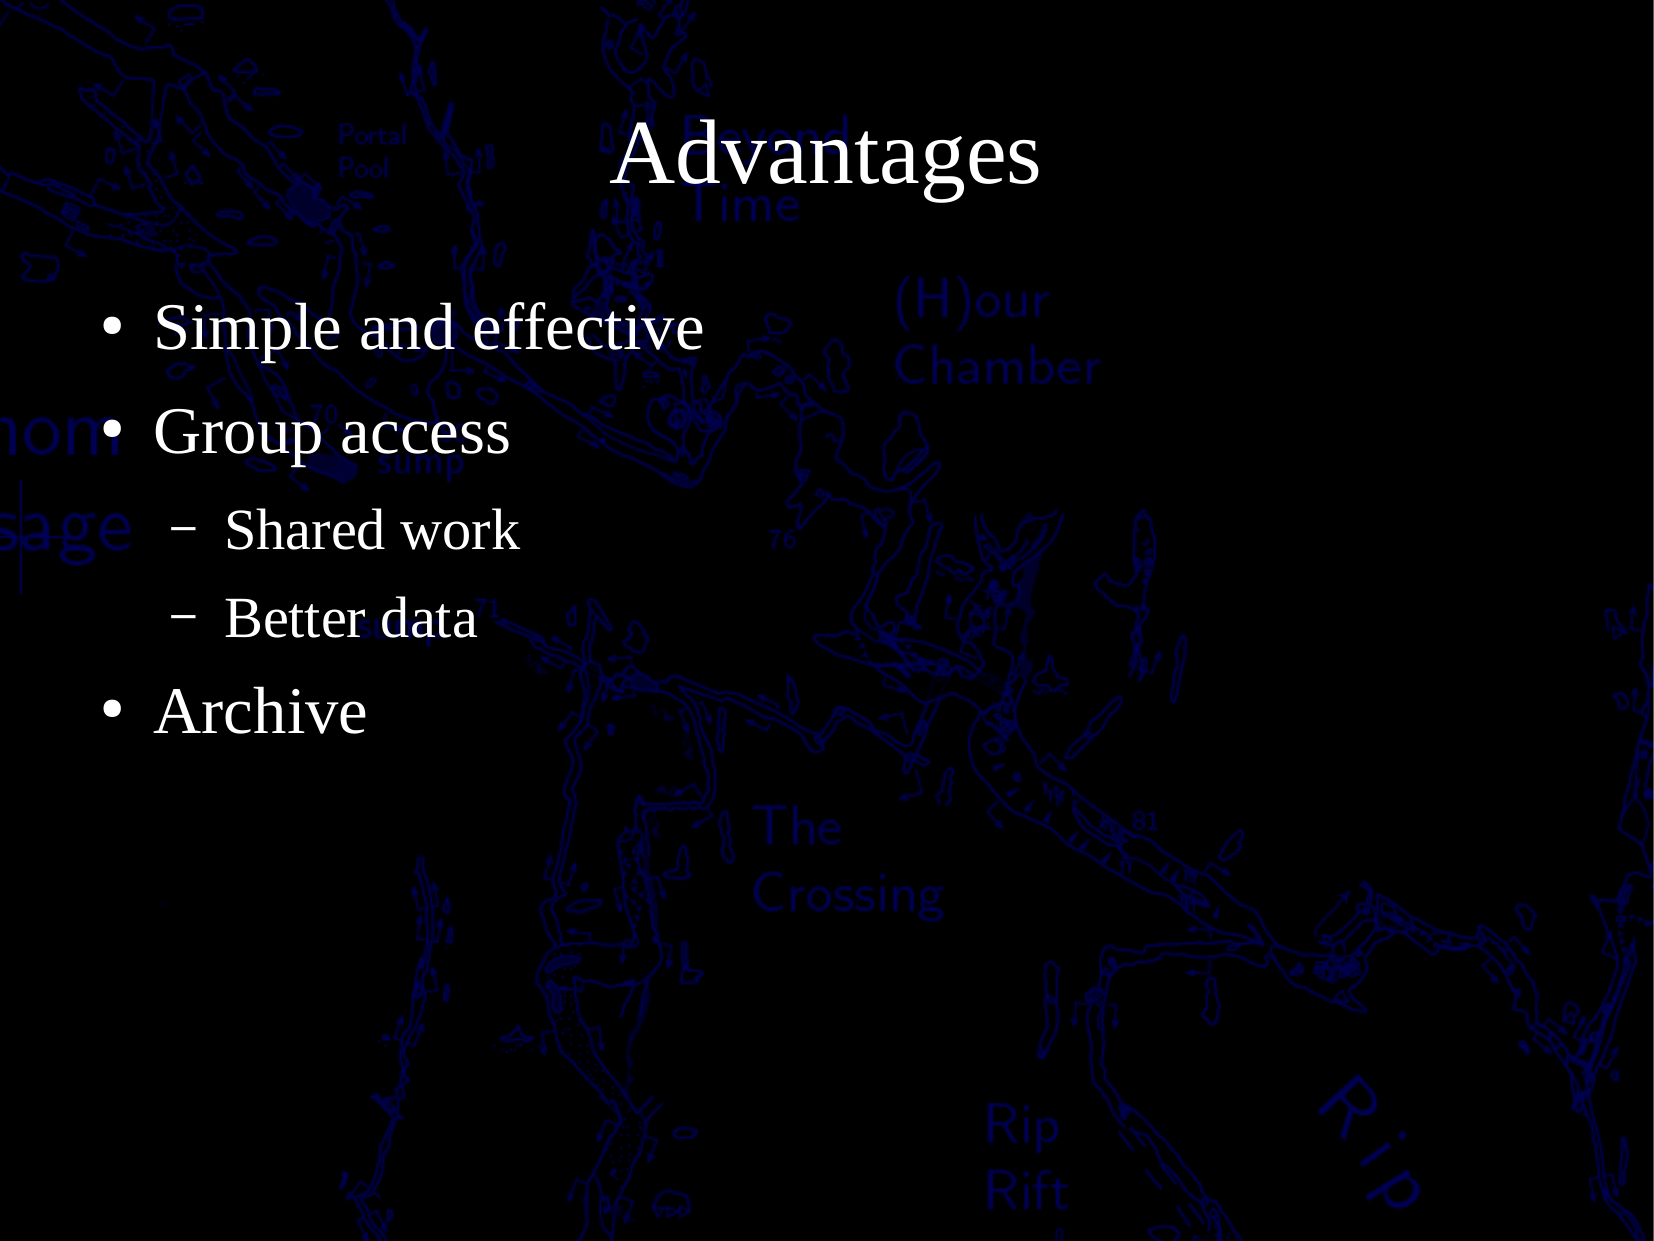

# Advantages
Simple and effective
Group access
Shared work
Better data
Archive